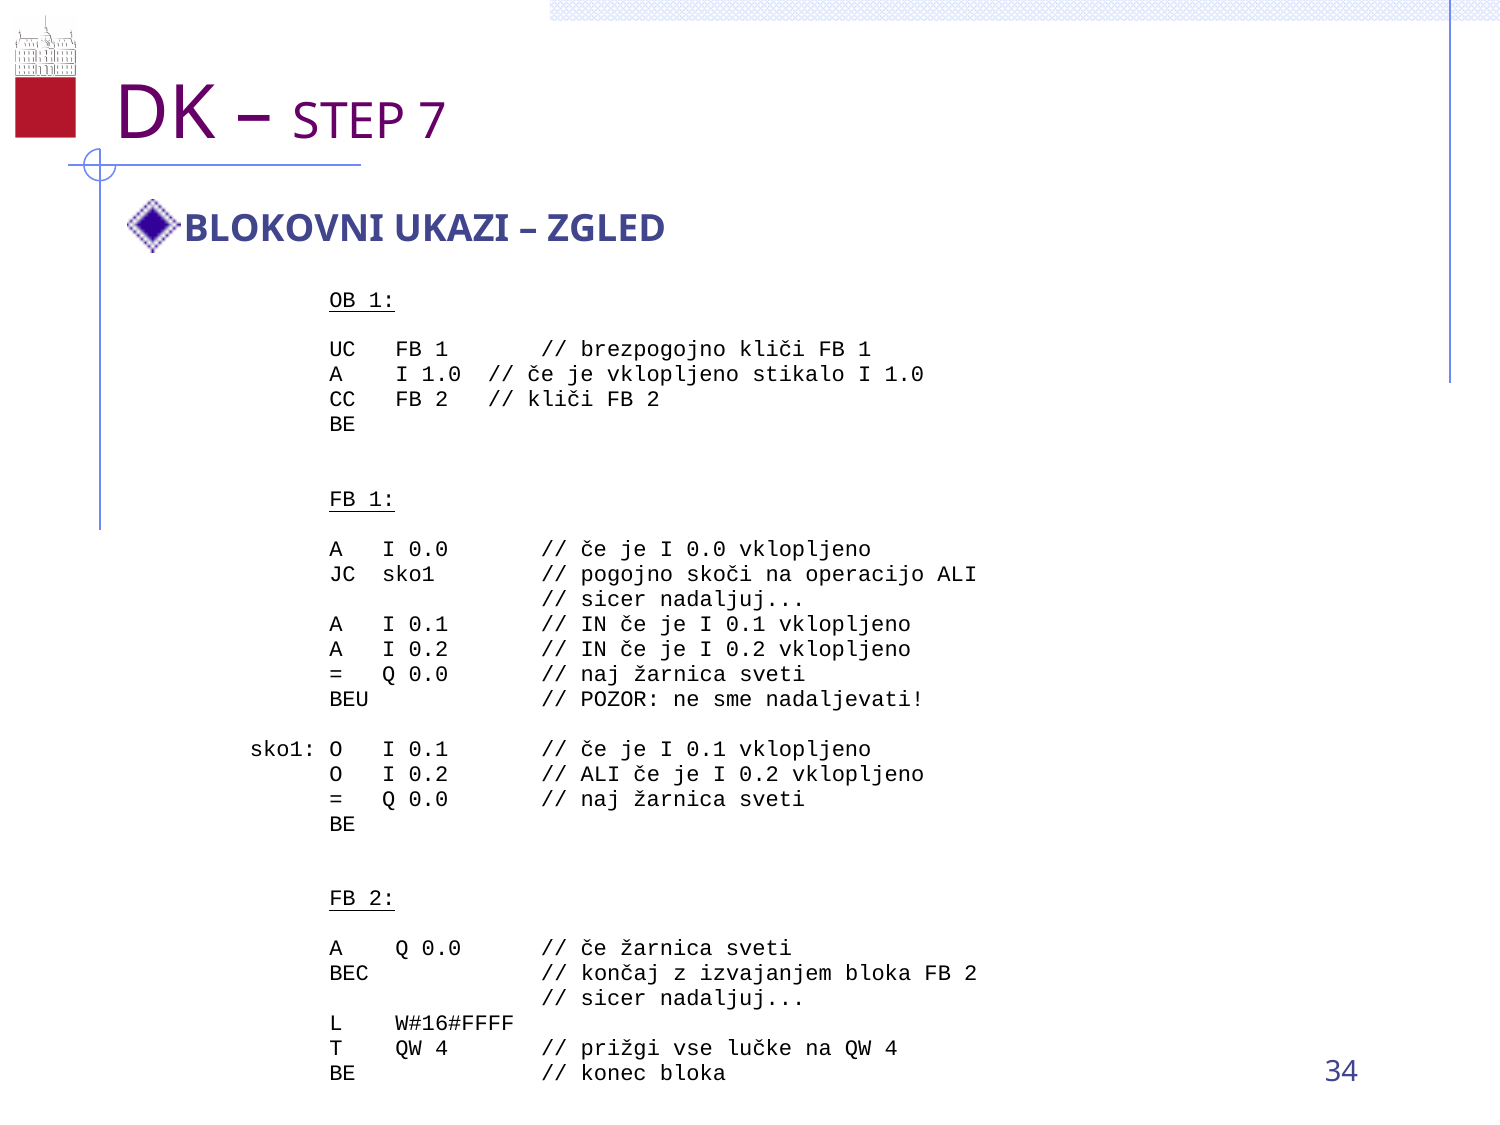

DK – STEP 7
# BLOKOVNI UKAZI – ZGLED